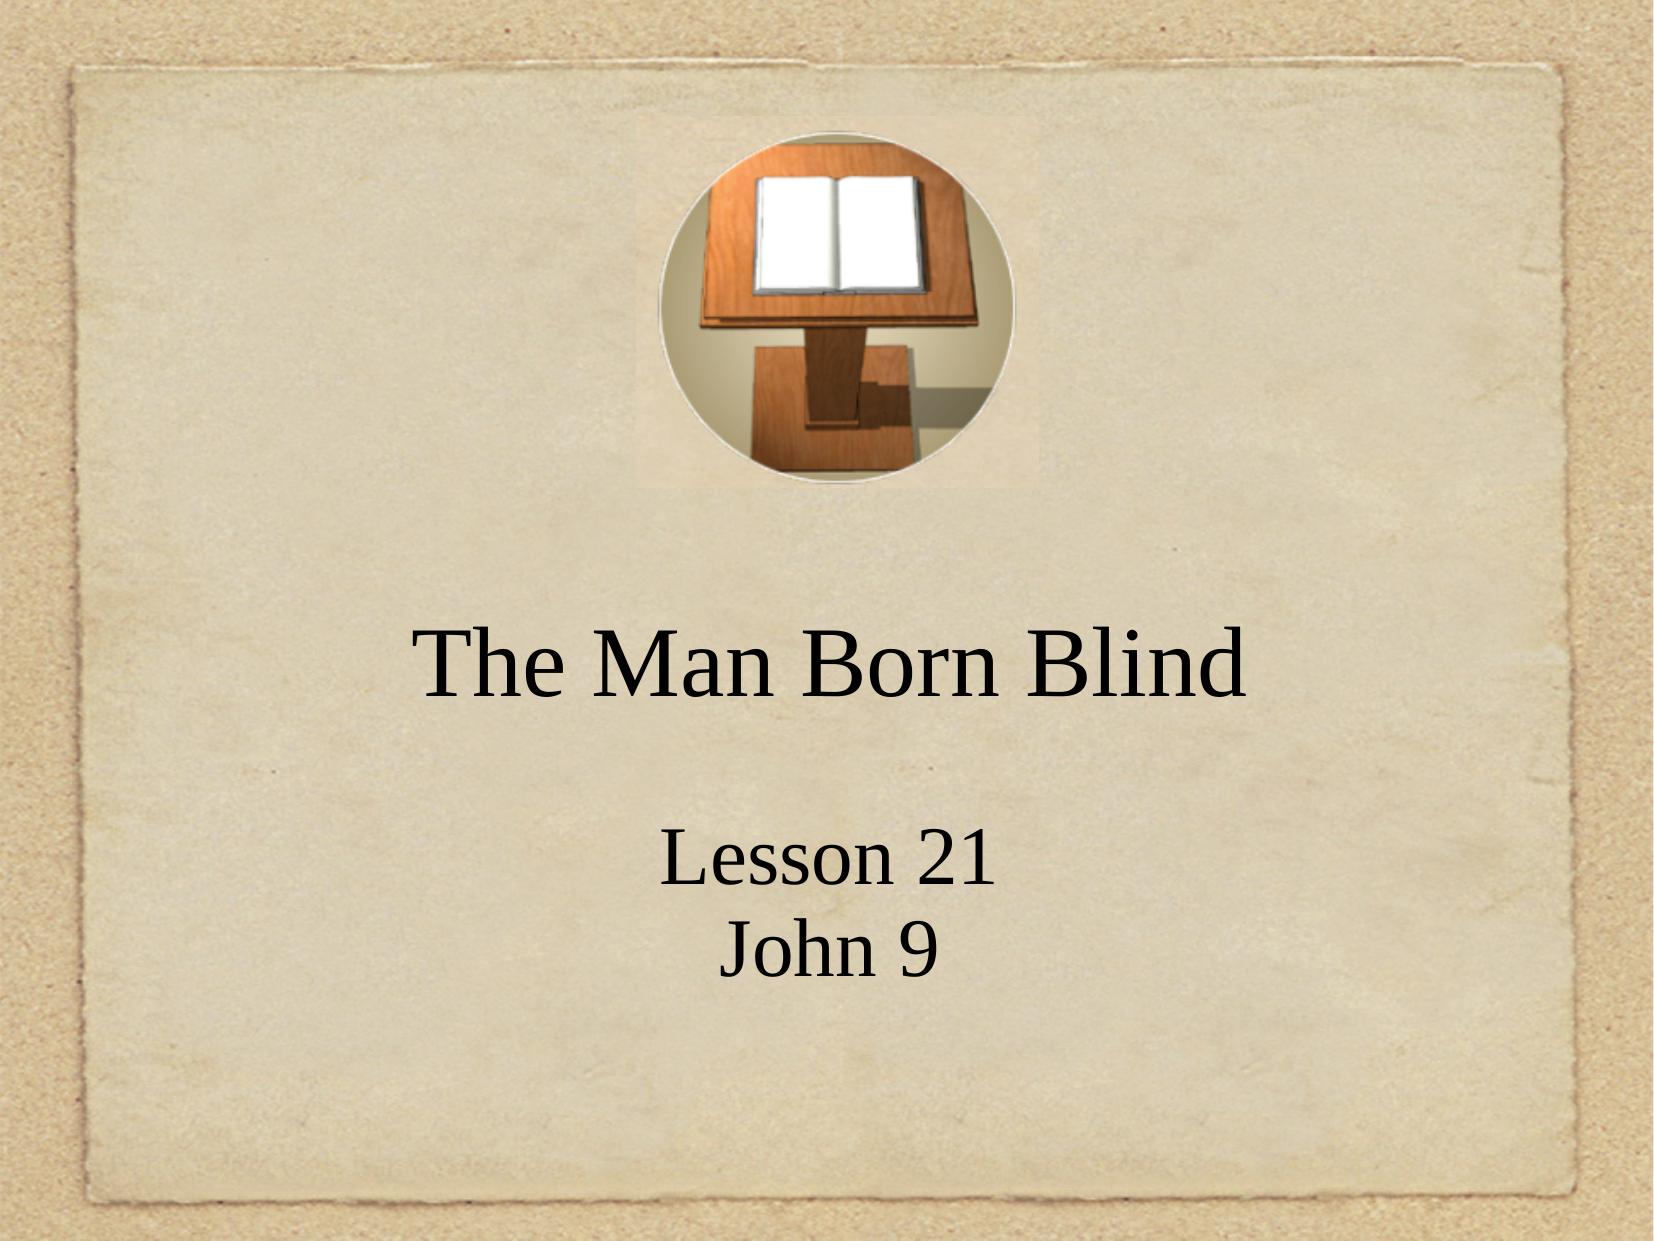

#
The Man Born Blind
Lesson 21
John 9